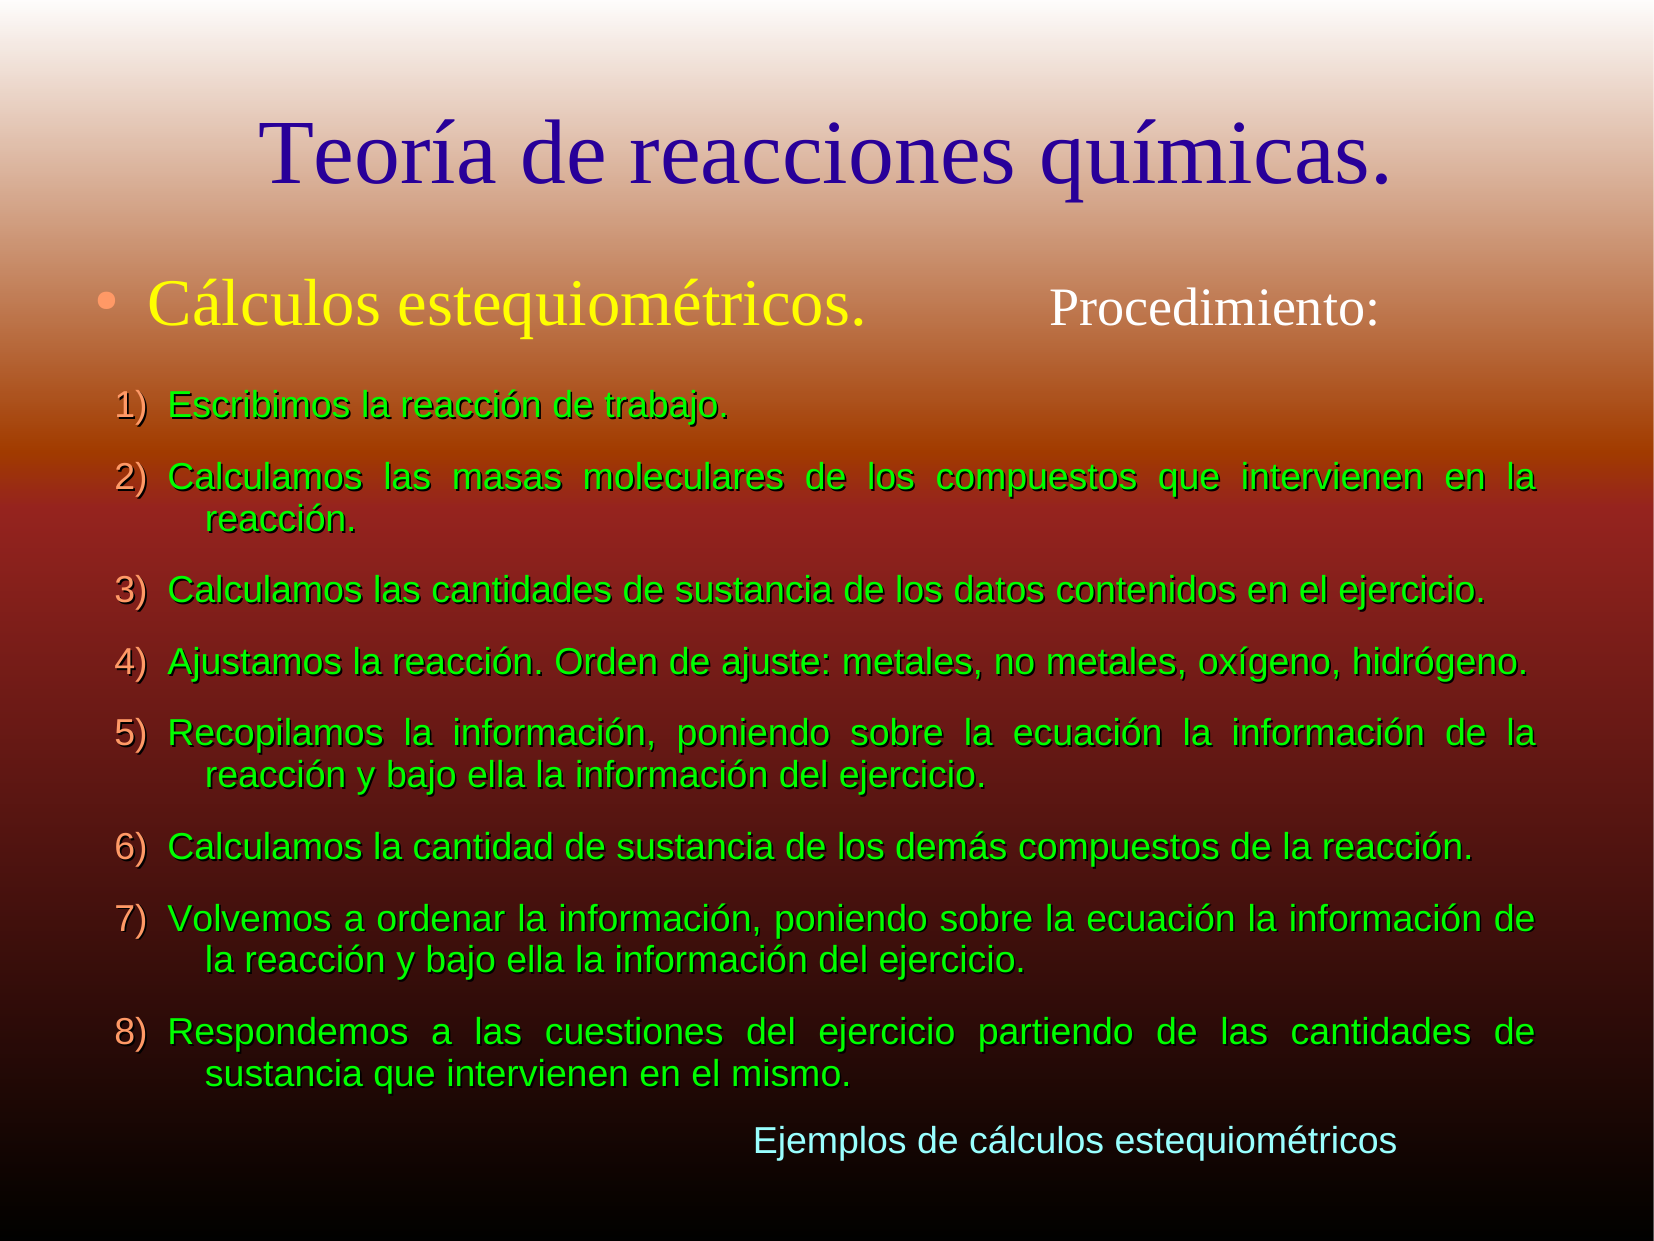

# Teoría de reacciones químicas.
Cálculos estequiométricos. Procedimiento:
Escribimos la reacción de trabajo.
Calculamos las masas moleculares de los compuestos que intervienen en la reacción.
Calculamos las cantidades de sustancia de los datos contenidos en el ejercicio.
Ajustamos la reacción. Orden de ajuste: metales, no metales, oxígeno, hidrógeno.
Recopilamos la información, poniendo sobre la ecuación la información de la reacción y bajo ella la información del ejercicio.
Calculamos la cantidad de sustancia de los demás compuestos de la reacción.
Volvemos a ordenar la información, poniendo sobre la ecuación la información de la reacción y bajo ella la información del ejercicio.
Respondemos a las cuestiones del ejercicio partiendo de las cantidades de sustancia que intervienen en el mismo.
Ejemplos de cálculos estequiométricos